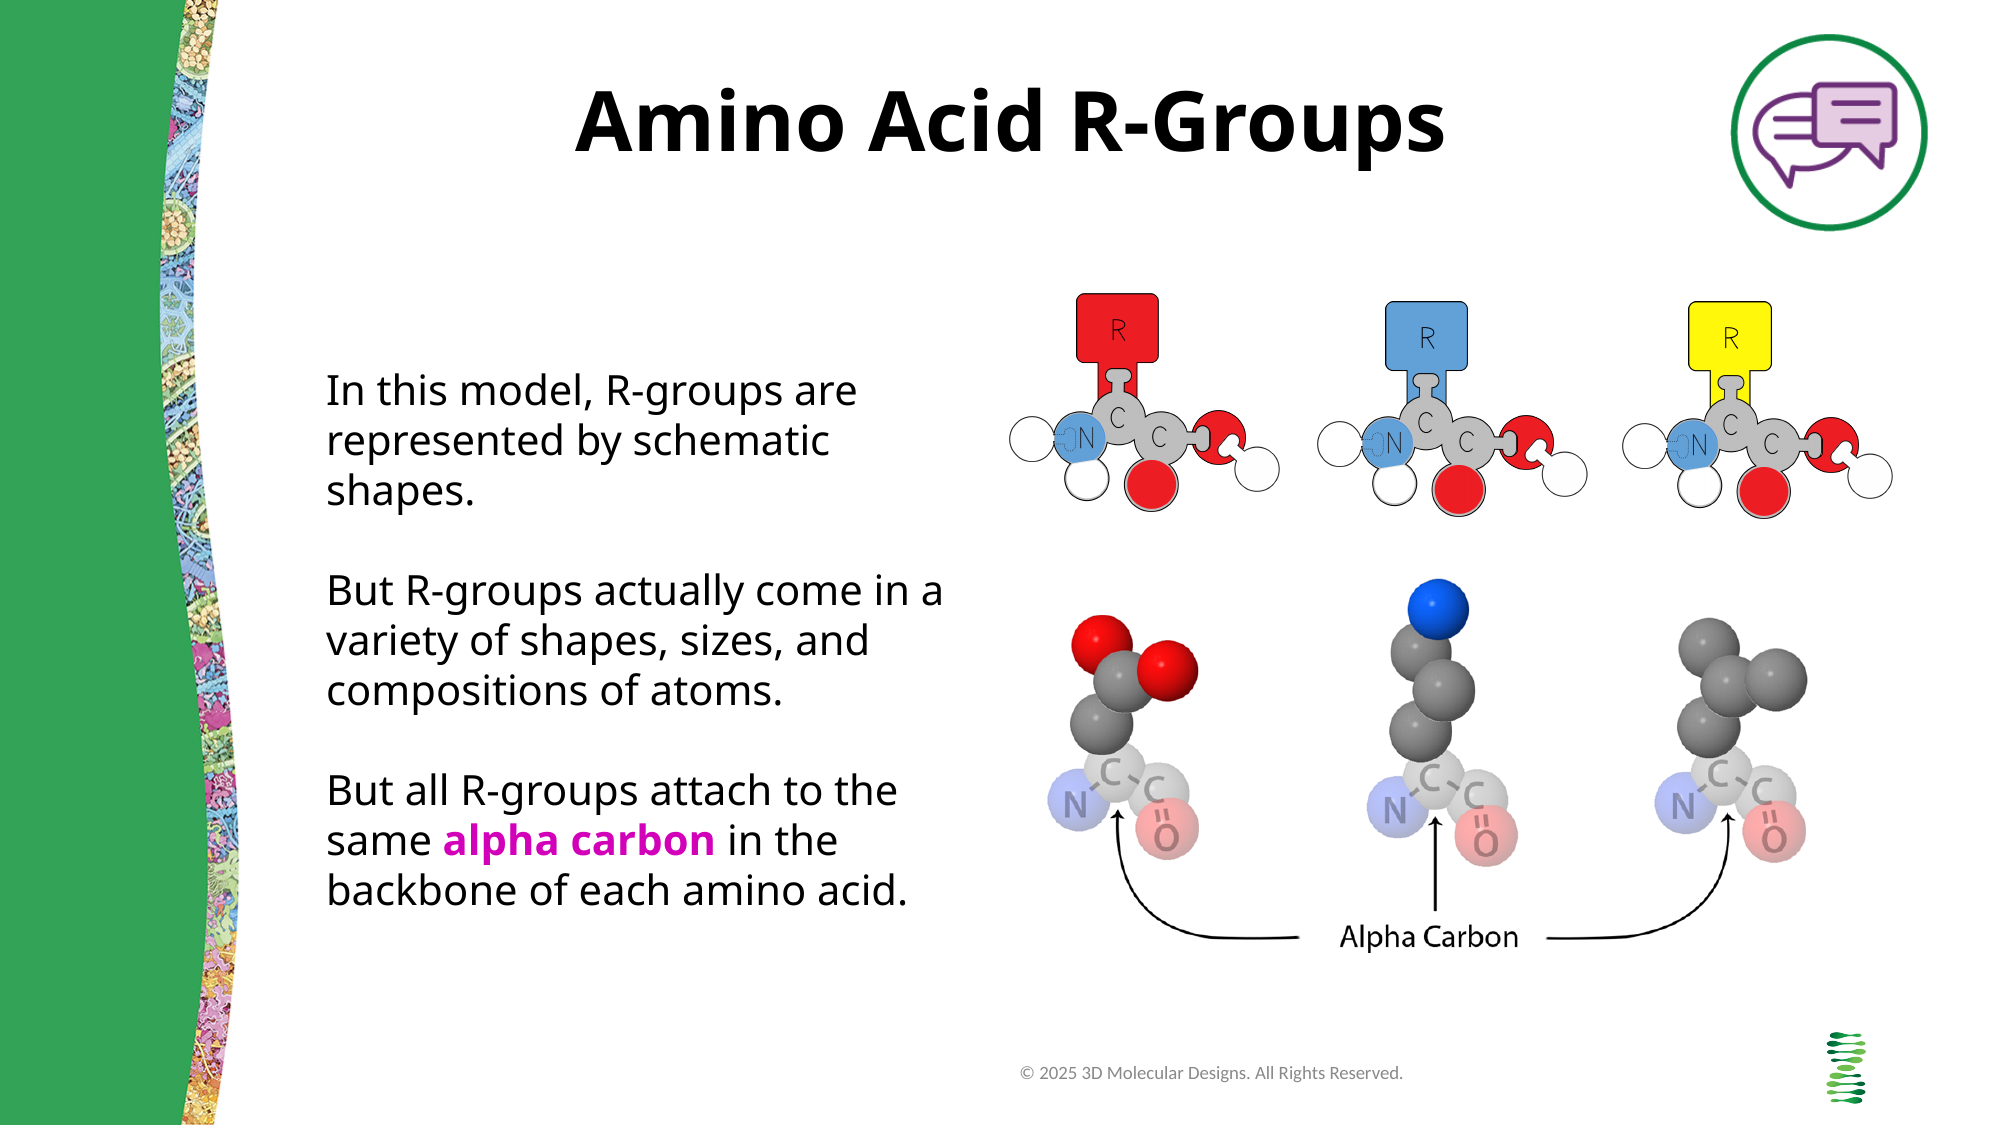

Amino Acid R-Groups
In this model, R-groups are represented by schematic shapes.
But R-groups actually come in a variety of shapes, sizes, and compositions of atoms.
But all R-groups attach to the same alpha carbon in the backbone of each amino acid.